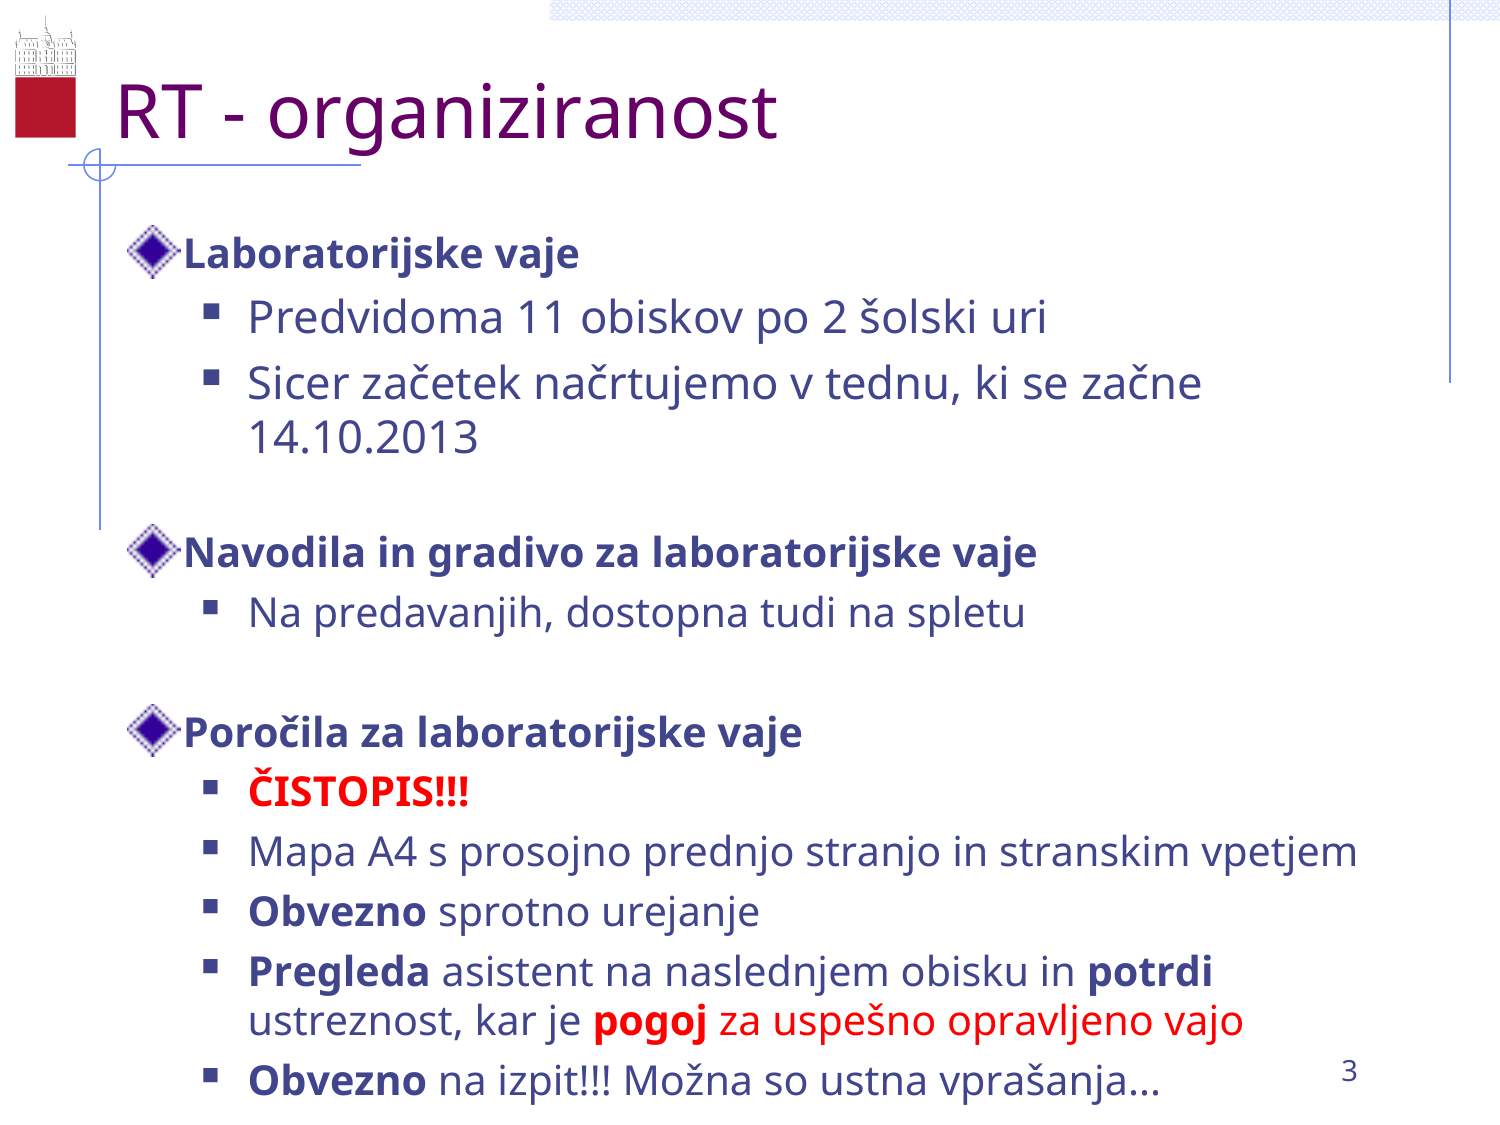

RT - organiziranost
# Laboratorijske vaje
Predvidoma 11 obiskov po 2 šolski uri
Sicer začetek načrtujemo v tednu, ki se začne 14.10.2013
Navodila in gradivo za laboratorijske vaje
Na predavanjih, dostopna tudi na spletu
Poročila za laboratorijske vaje
ČISTOPIS!!!
Mapa A4 s prosojno prednjo stranjo in stranskim vpetjem
Obvezno sprotno urejanje
Pregleda asistent na naslednjem obisku in potrdi ustreznost, kar je pogoj za uspešno opravljeno vajo
Obvezno na izpit!!! Možna so ustna vprašanja...